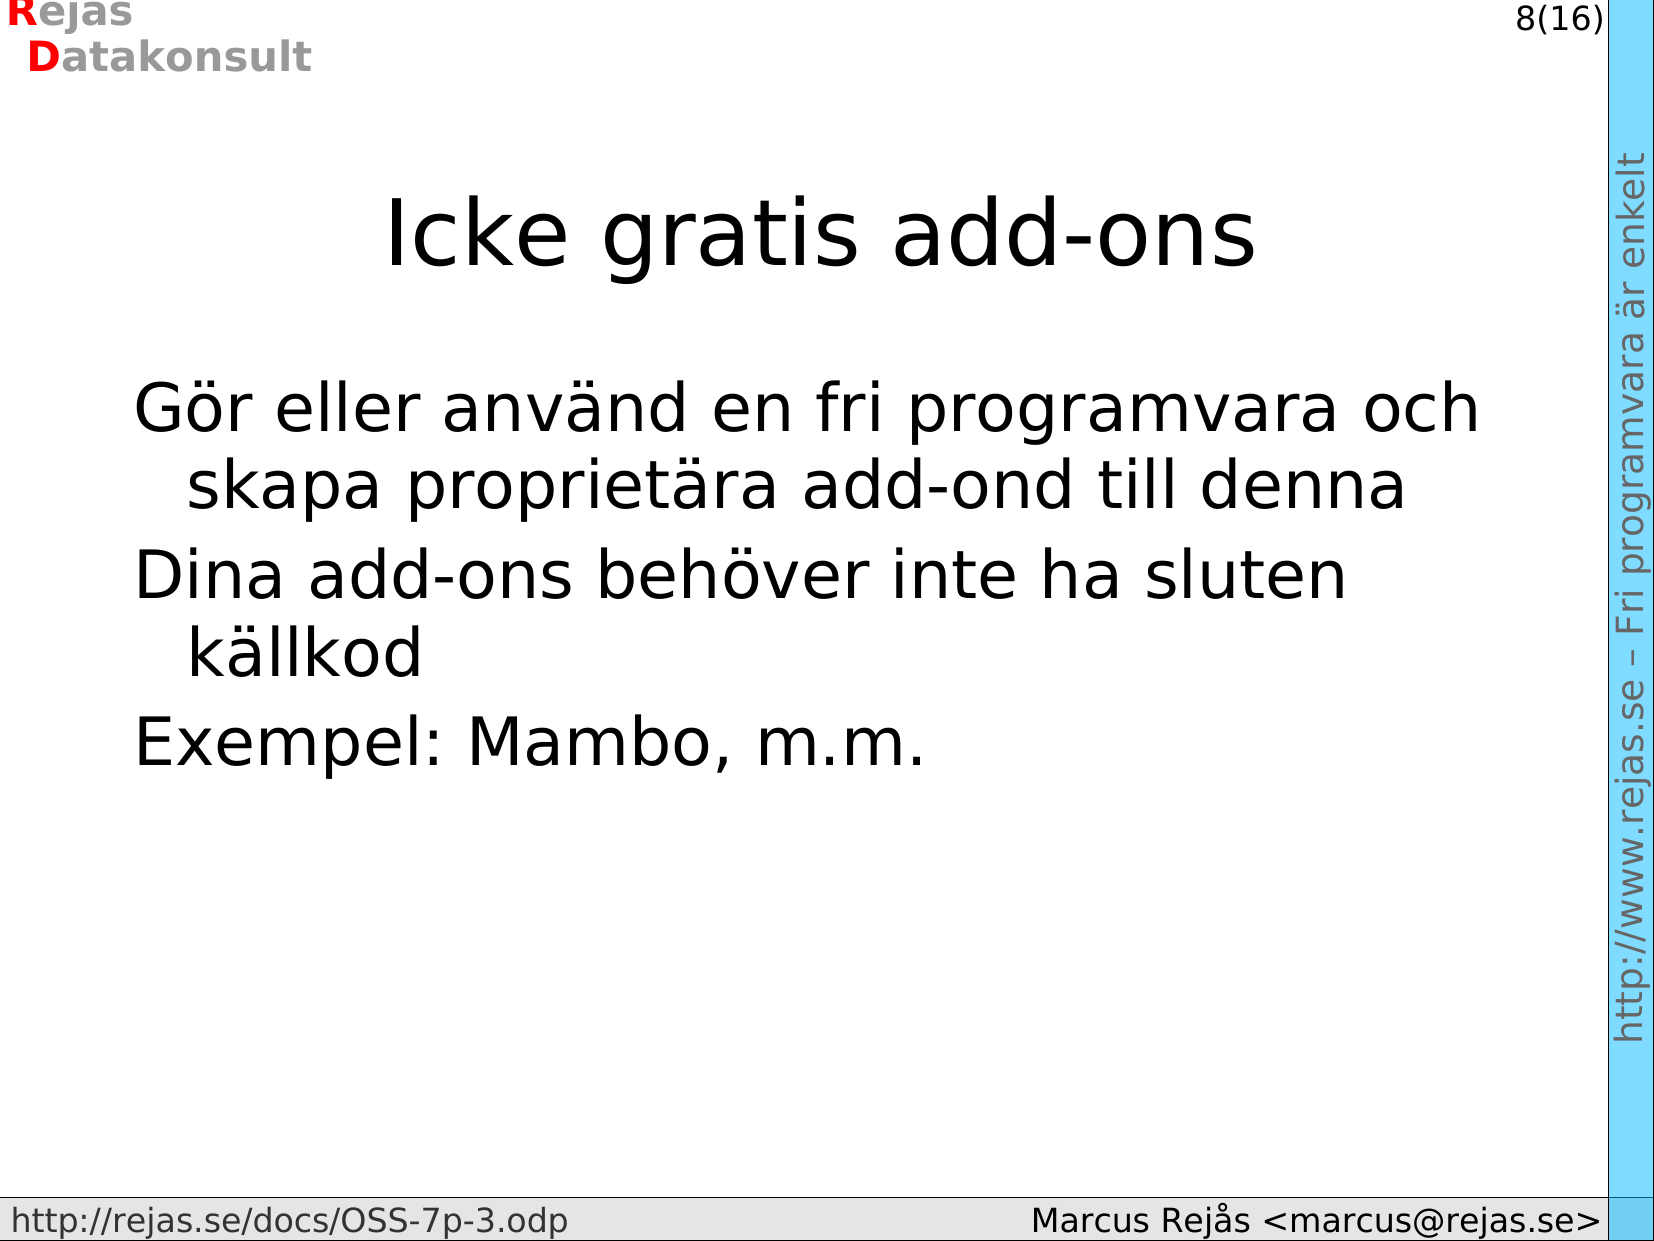

# Icke gratis add-ons
Gör eller använd en fri programvara och skapa proprietära add-ond till denna
Dina add-ons behöver inte ha sluten källkod
Exempel: Mambo, m.m.